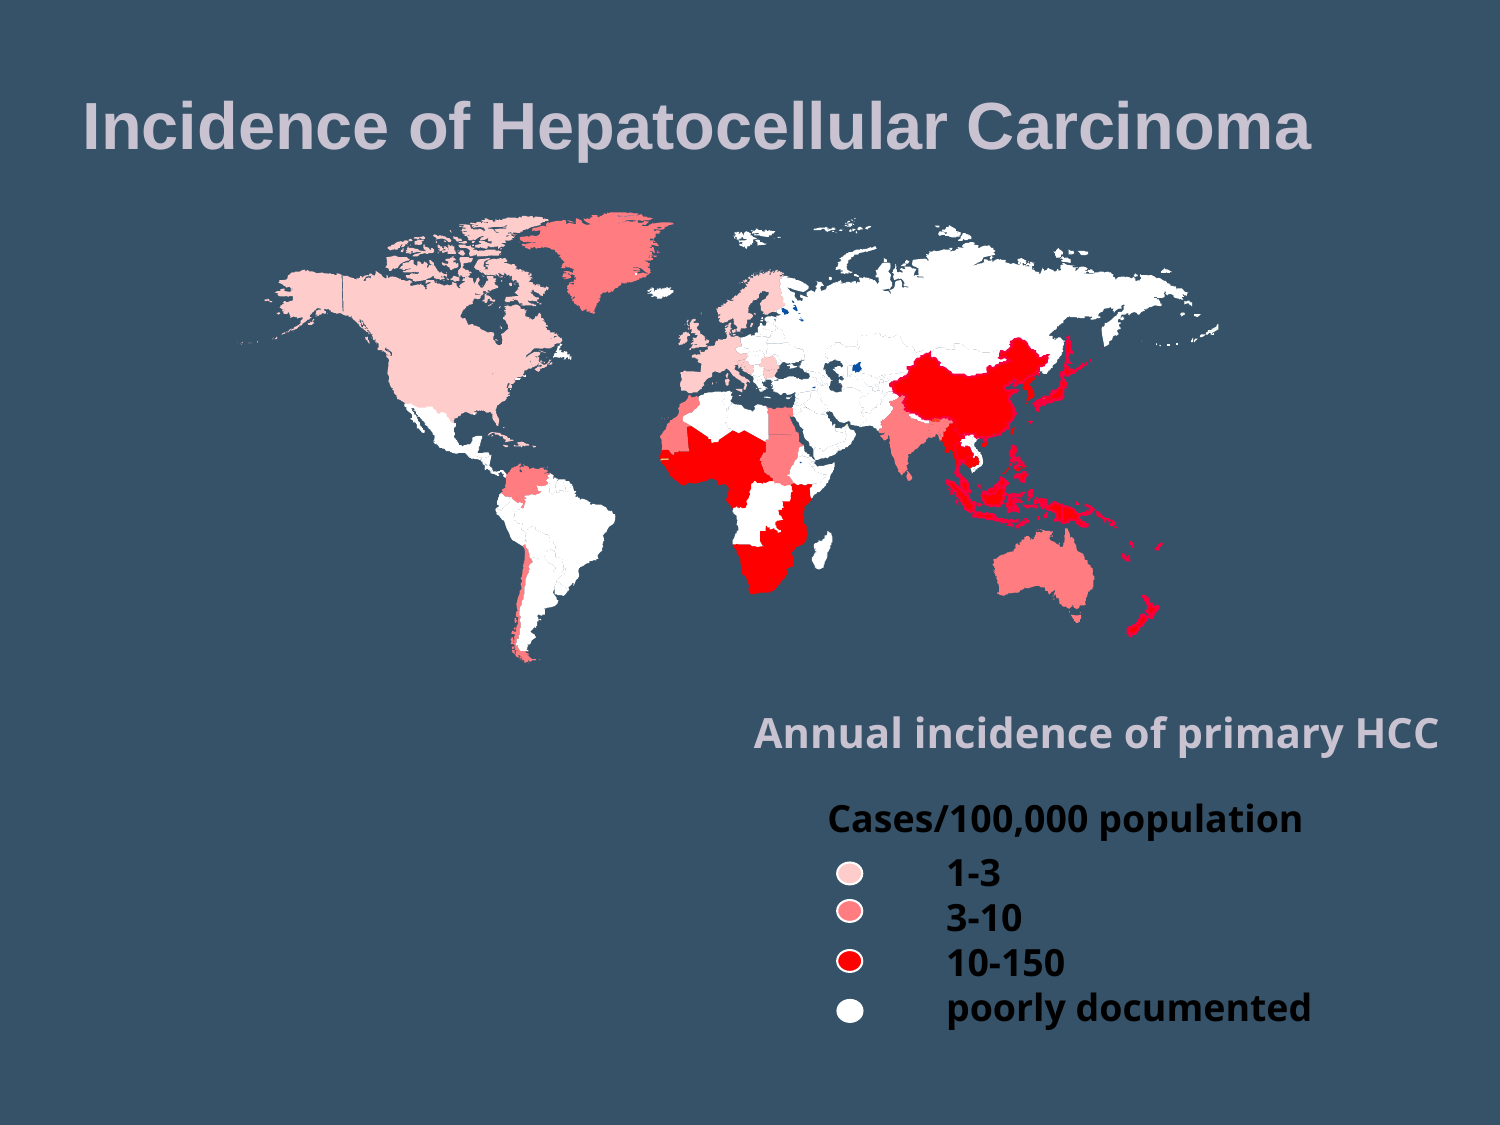

Incidence of Hepatocellular Carcinoma
Annual incidence of primary HCC
Cases/100,000 population
	1-3
	3-10
	10-150
	poorly documented